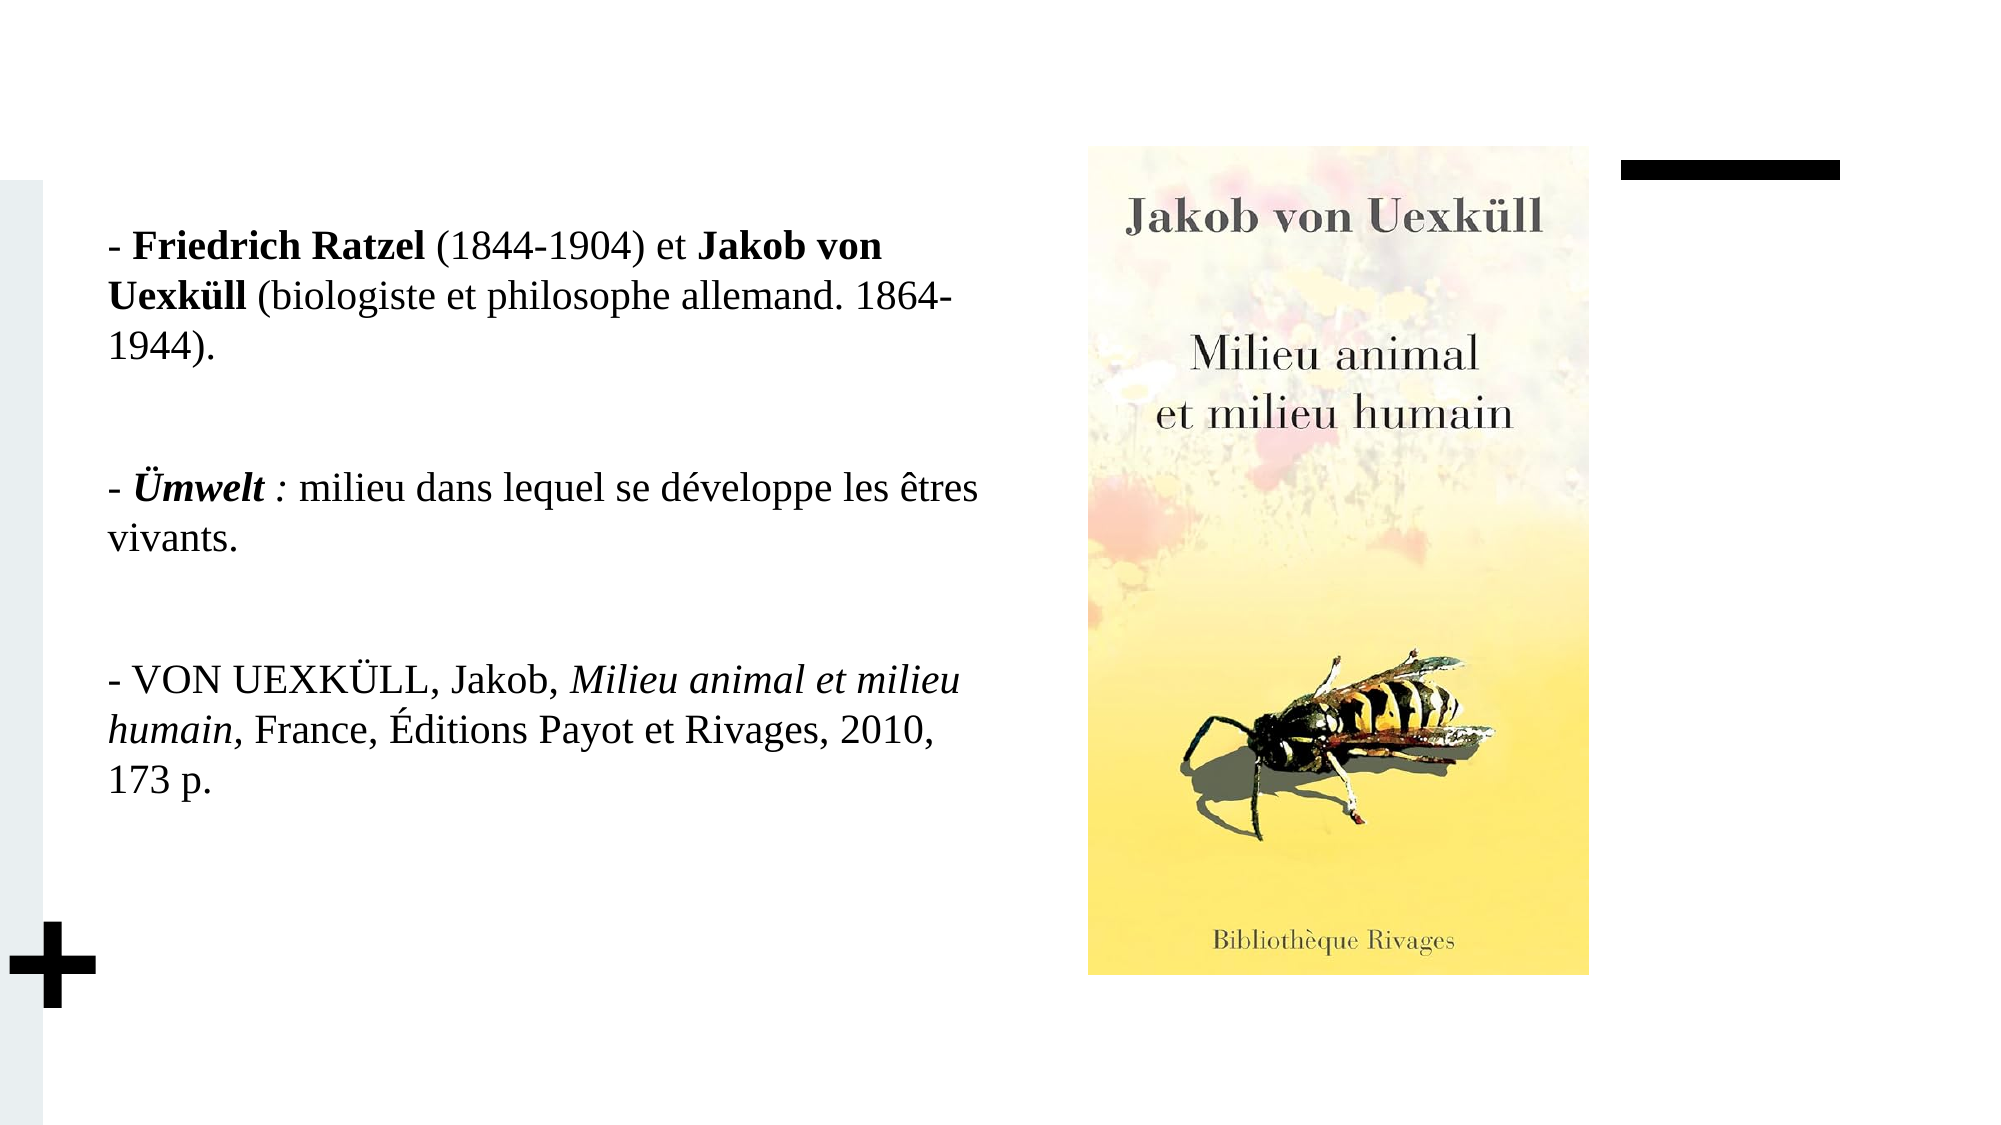

# - Friedrich Ratzel (1844-1904) et Jakob von Uexküll (biologiste et philosophe allemand. 1864-1944).
- Ümwelt : milieu dans lequel se développe les êtres vivants.
- VON UEXKÜLL, Jakob, Milieu animal et milieu humain, France, Éditions Payot et Rivages, 2010, 173 p.